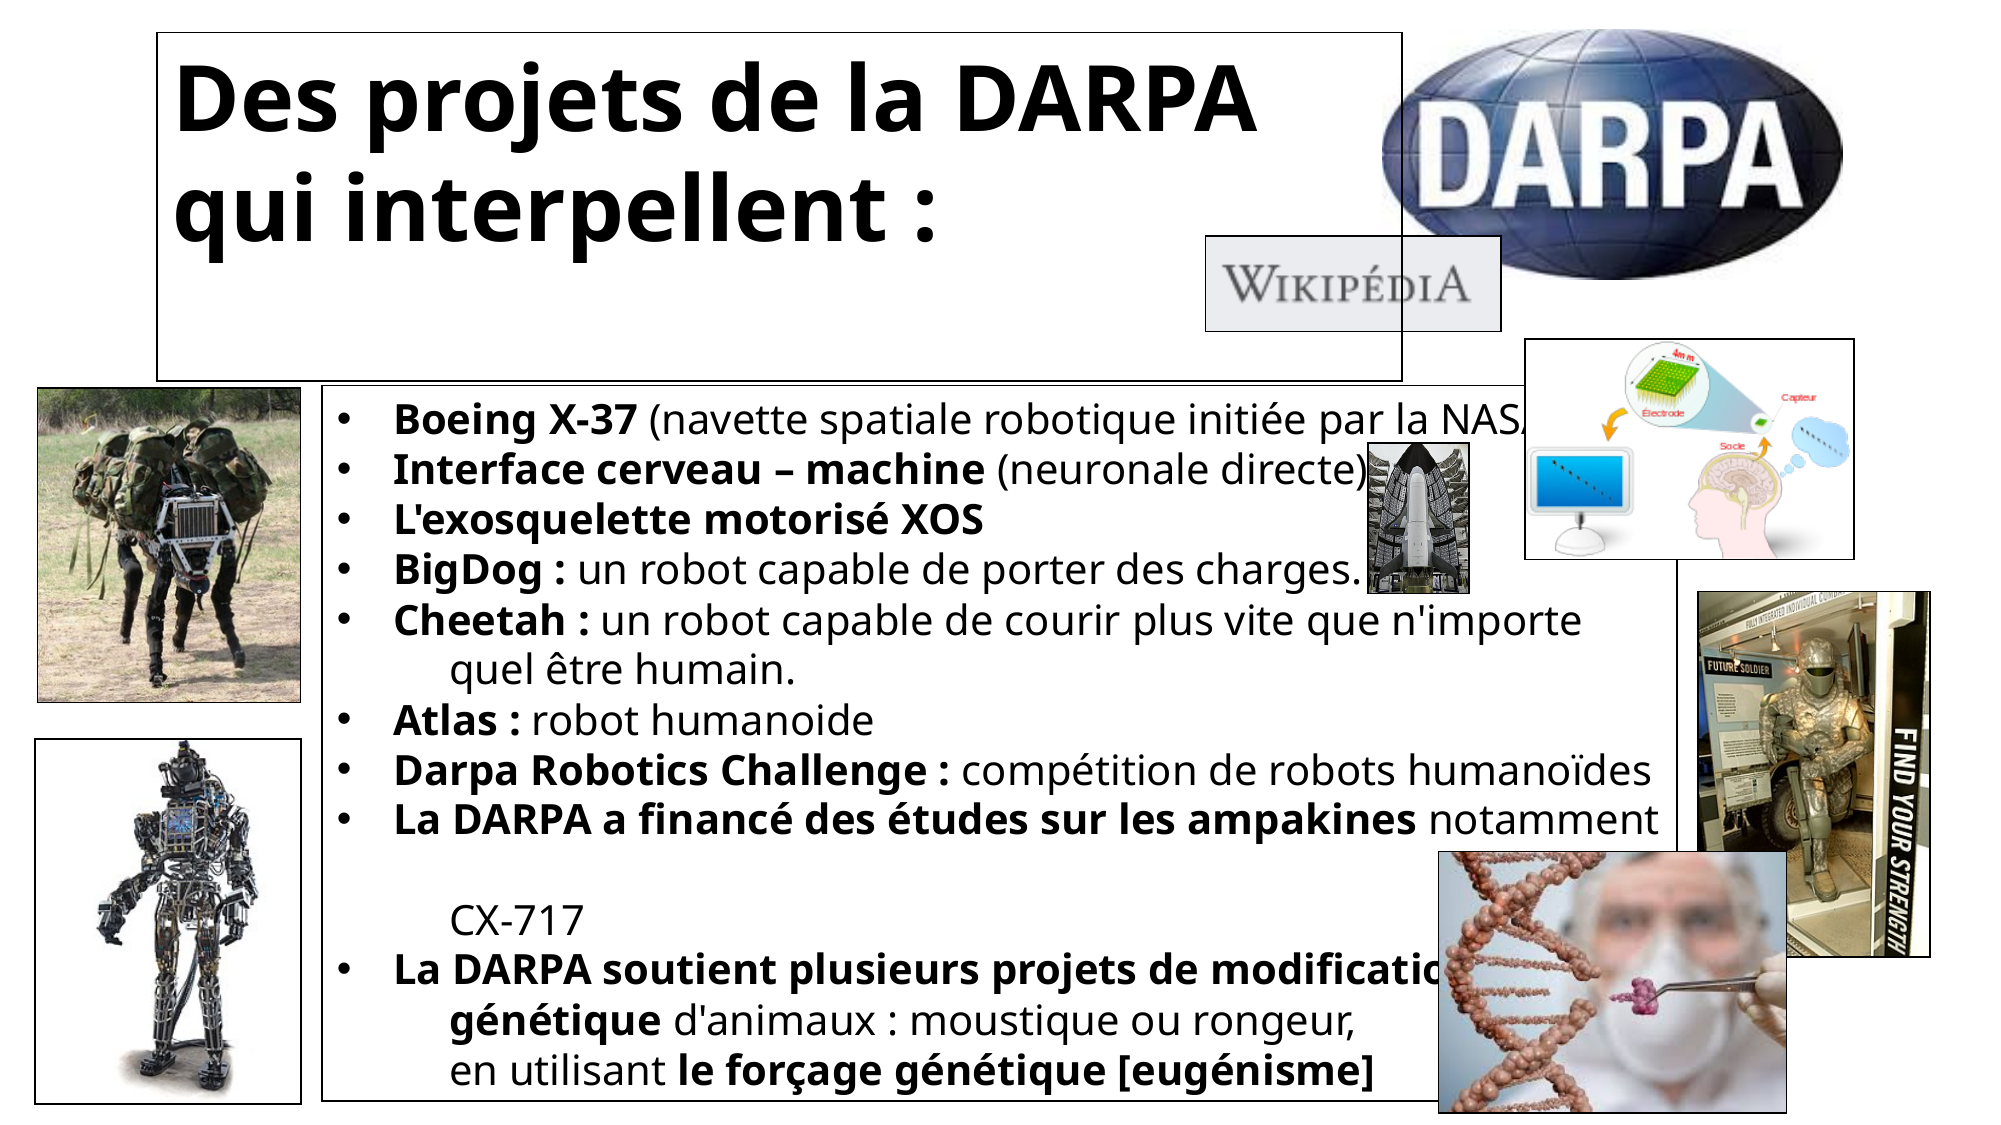

Des projets de la DARPA qui interpellent :
Boeing X-37 (navette spatiale robotique initiée par la NASA)
Interface cerveau – machine (neuronale directe)
L'exosquelette motorisé XOS
BigDog : un robot capable de porter des charges.
Cheetah : un robot capable de courir plus vite que n'importe quel être humain.
Atlas : robot humanoide
Darpa Robotics Challenge : compétition de robots humanoïdes
La DARPA a financé des études sur les ampakines notamment
CX-717
La DARPA soutient plusieurs projets de modification
génétique d'animaux : moustique ou rongeur,
en utilisant le forçage génétique [eugénisme]